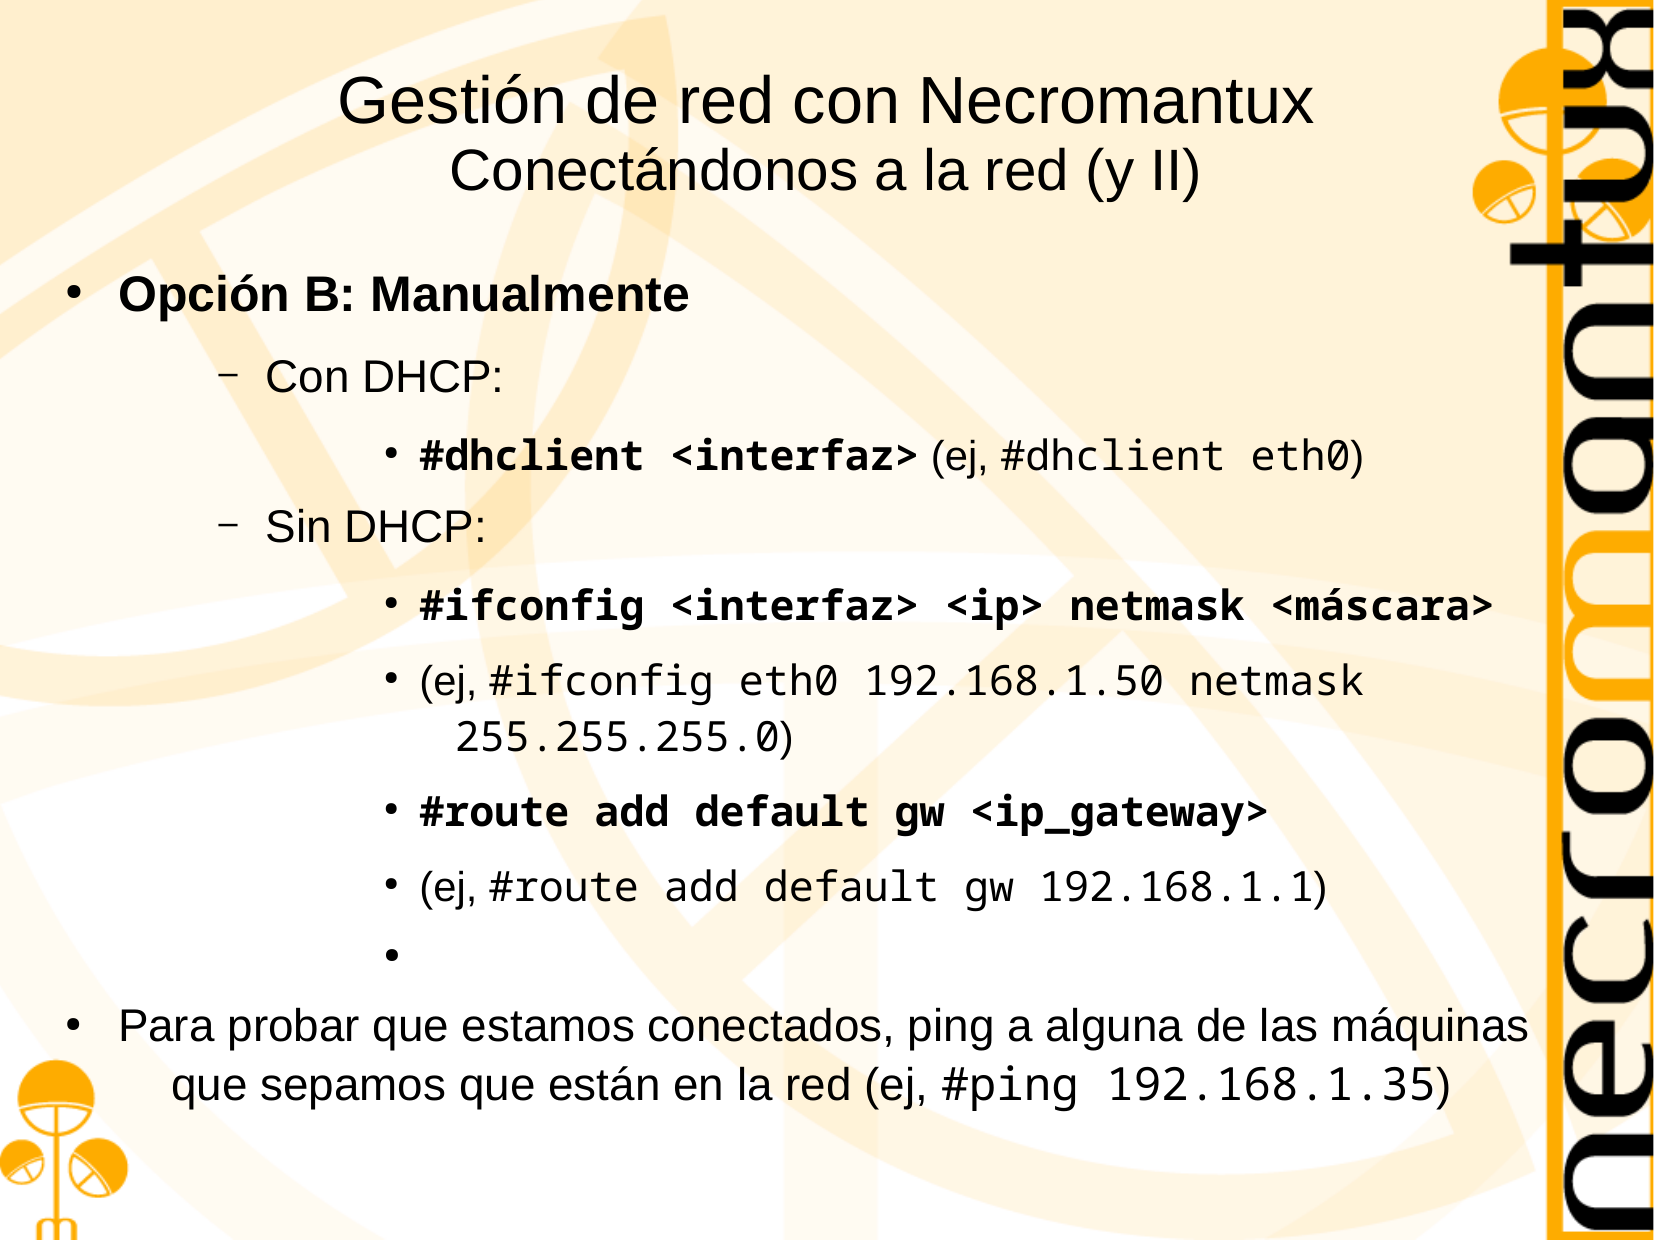

# Gestión de red con Necromantux Conectándonos a la red (y II)
Opción B: Manualmente
Con DHCP:
#dhclient <interfaz> (ej, #dhclient eth0)
Sin DHCP:
#ifconfig <interfaz> <ip> netmask <máscara>
(ej, #ifconfig eth0 192.168.1.50 netmask 255.255.255.0)
#route add default gw <ip_gateway>
(ej, #route add default gw 192.168.1.1)
Para probar que estamos conectados, ping a alguna de las máquinas que sepamos que están en la red (ej, #ping 192.168.1.35)